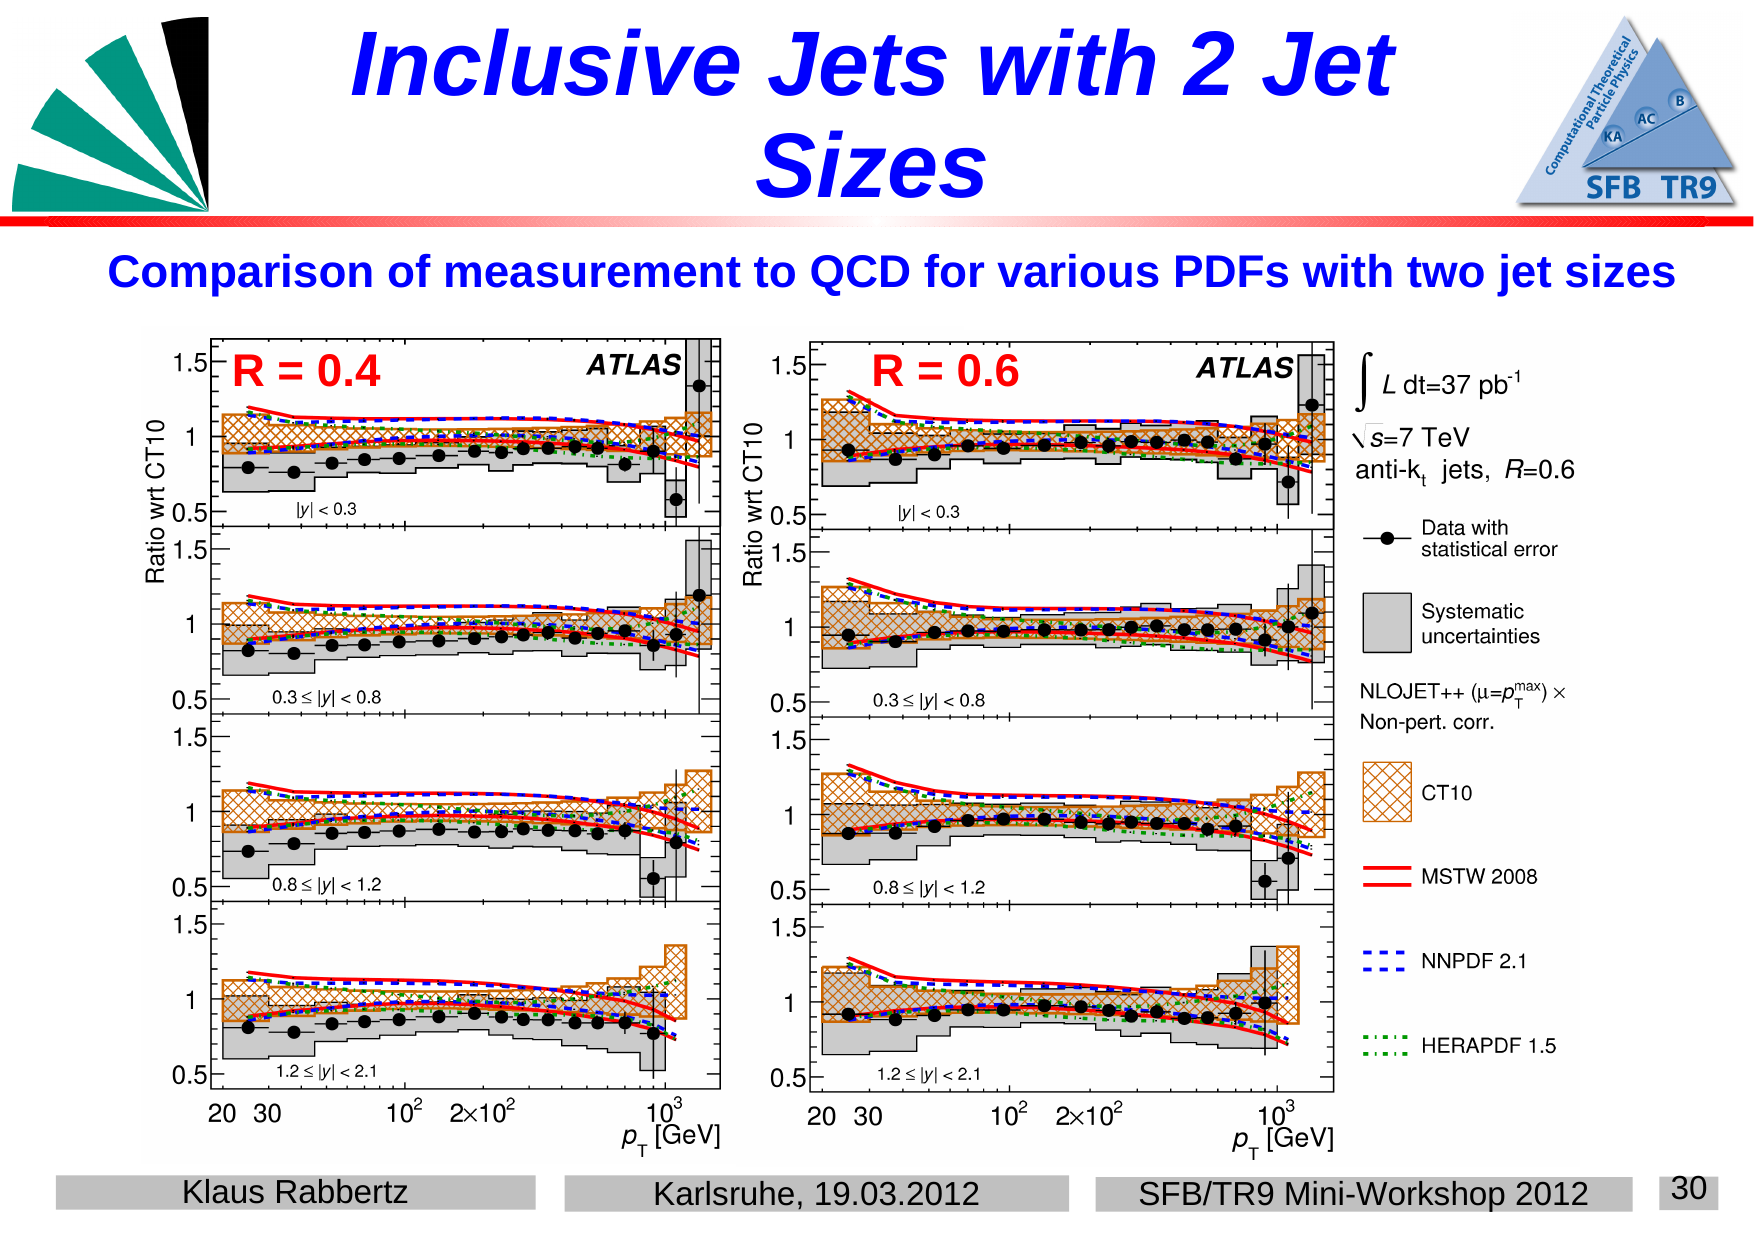

# Inclusive Jets with 2 Jet Sizes
Comparison of measurement to QCD for various PDFs with two jet sizes
R = 0.6
R = 0.4